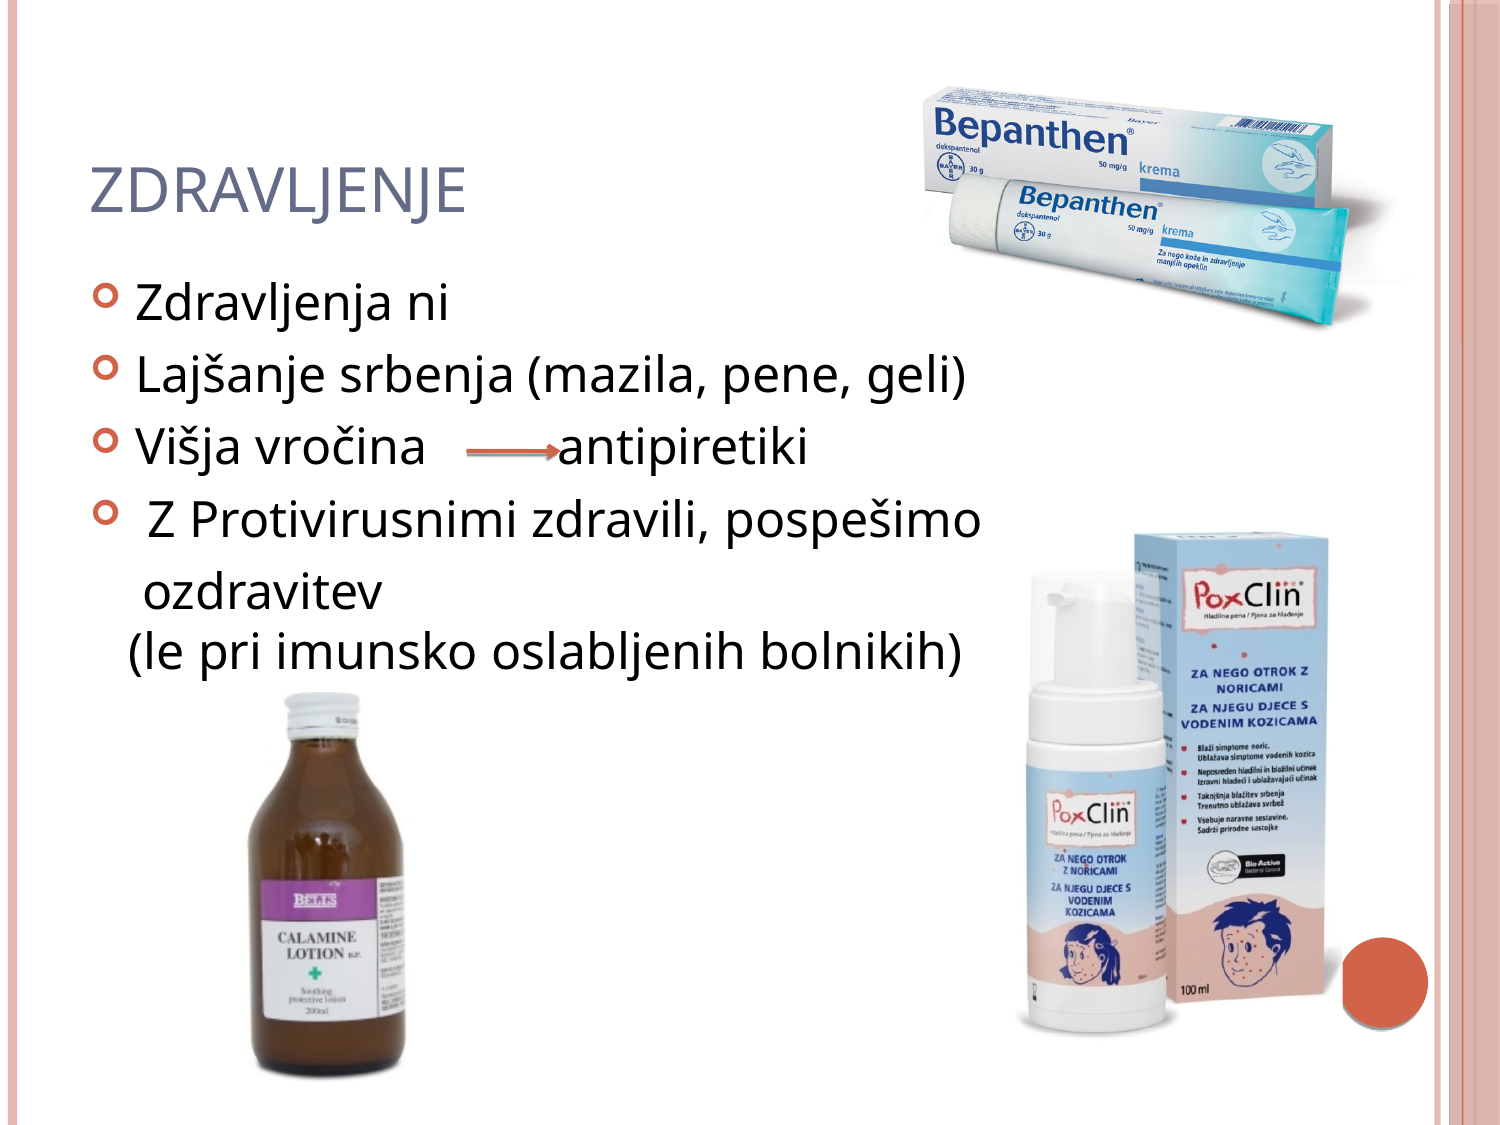

# ZDRAVLJENJE
Zdravljenja ni
Lajšanje srbenja (mazila, pene, geli)
Višja vročina antipiretiki
 Z Protivirusnimi zdravili, pospešimo
 ozdravitev
 (le pri imunsko oslabljenih bolnikih)